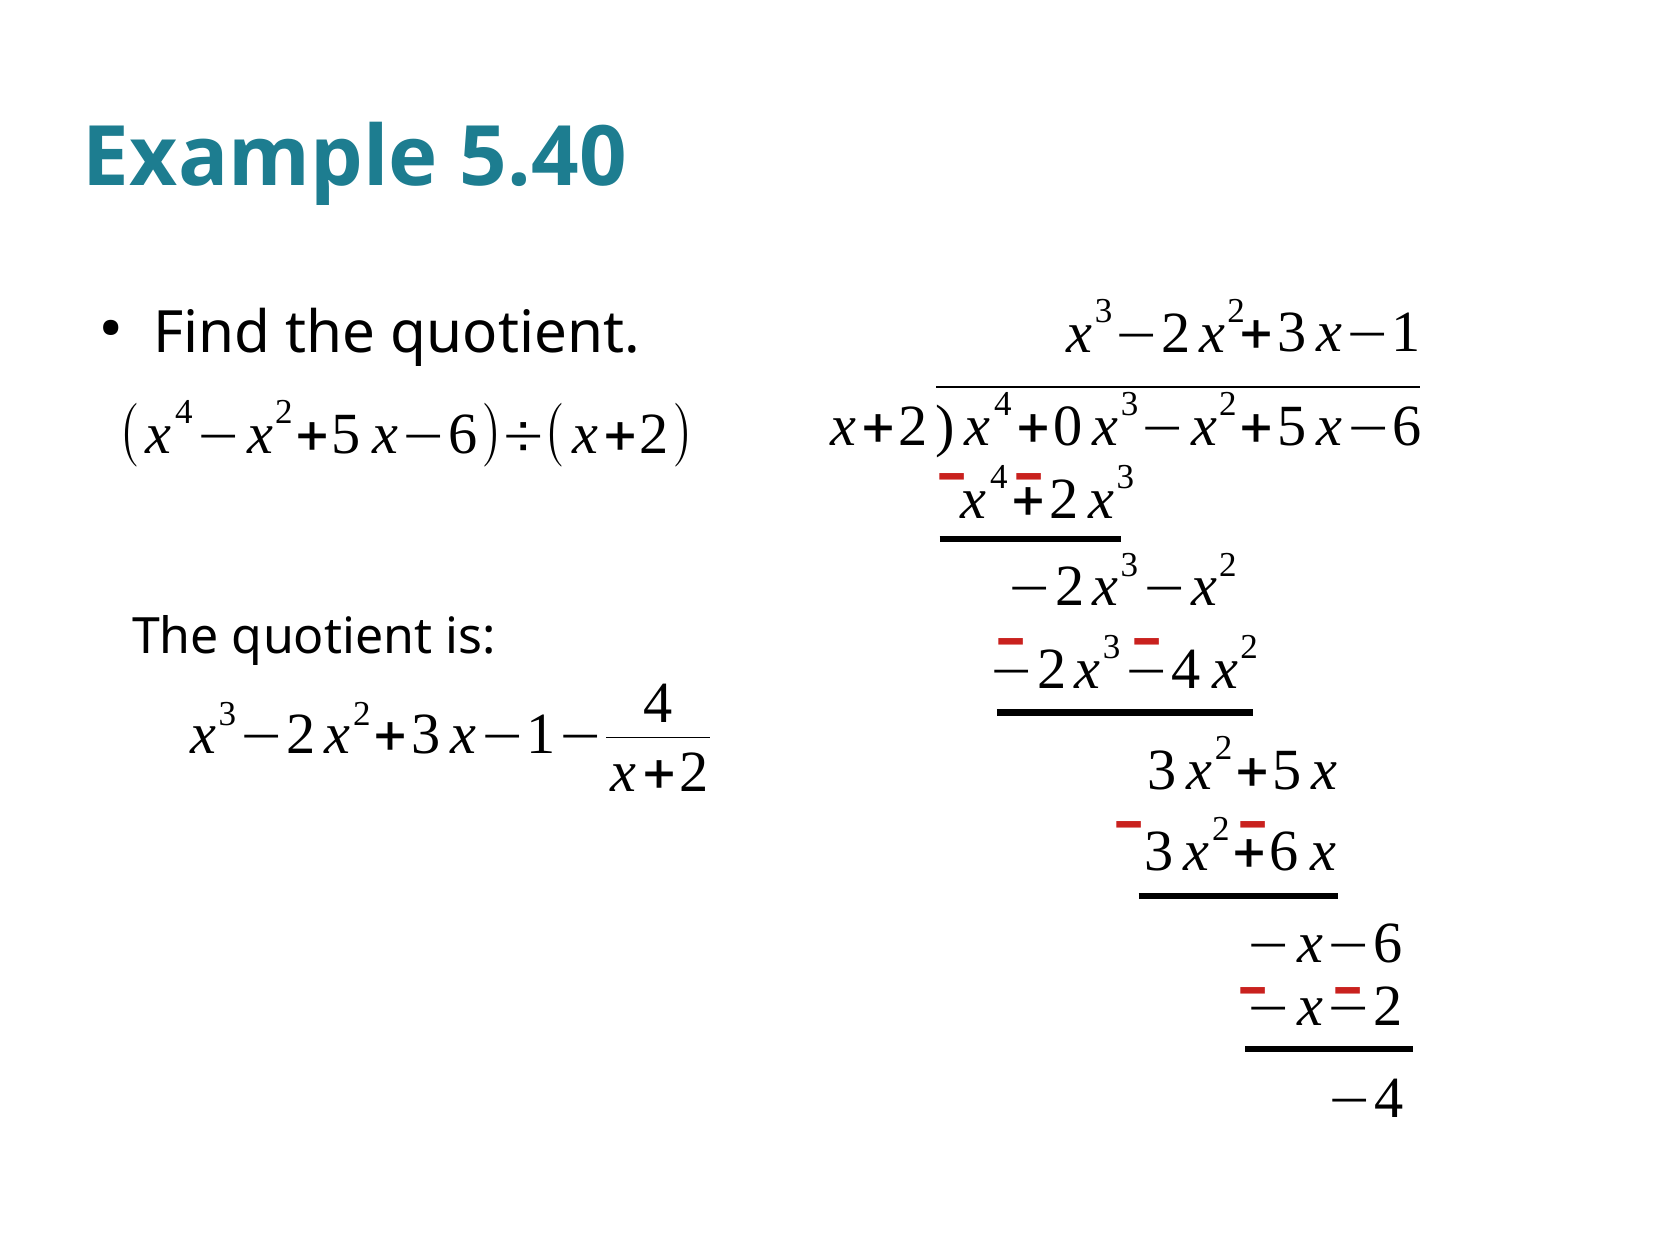

# Example 5.40
Find the quotient.
–
–
–
–
The quotient is:
–
–
–
–